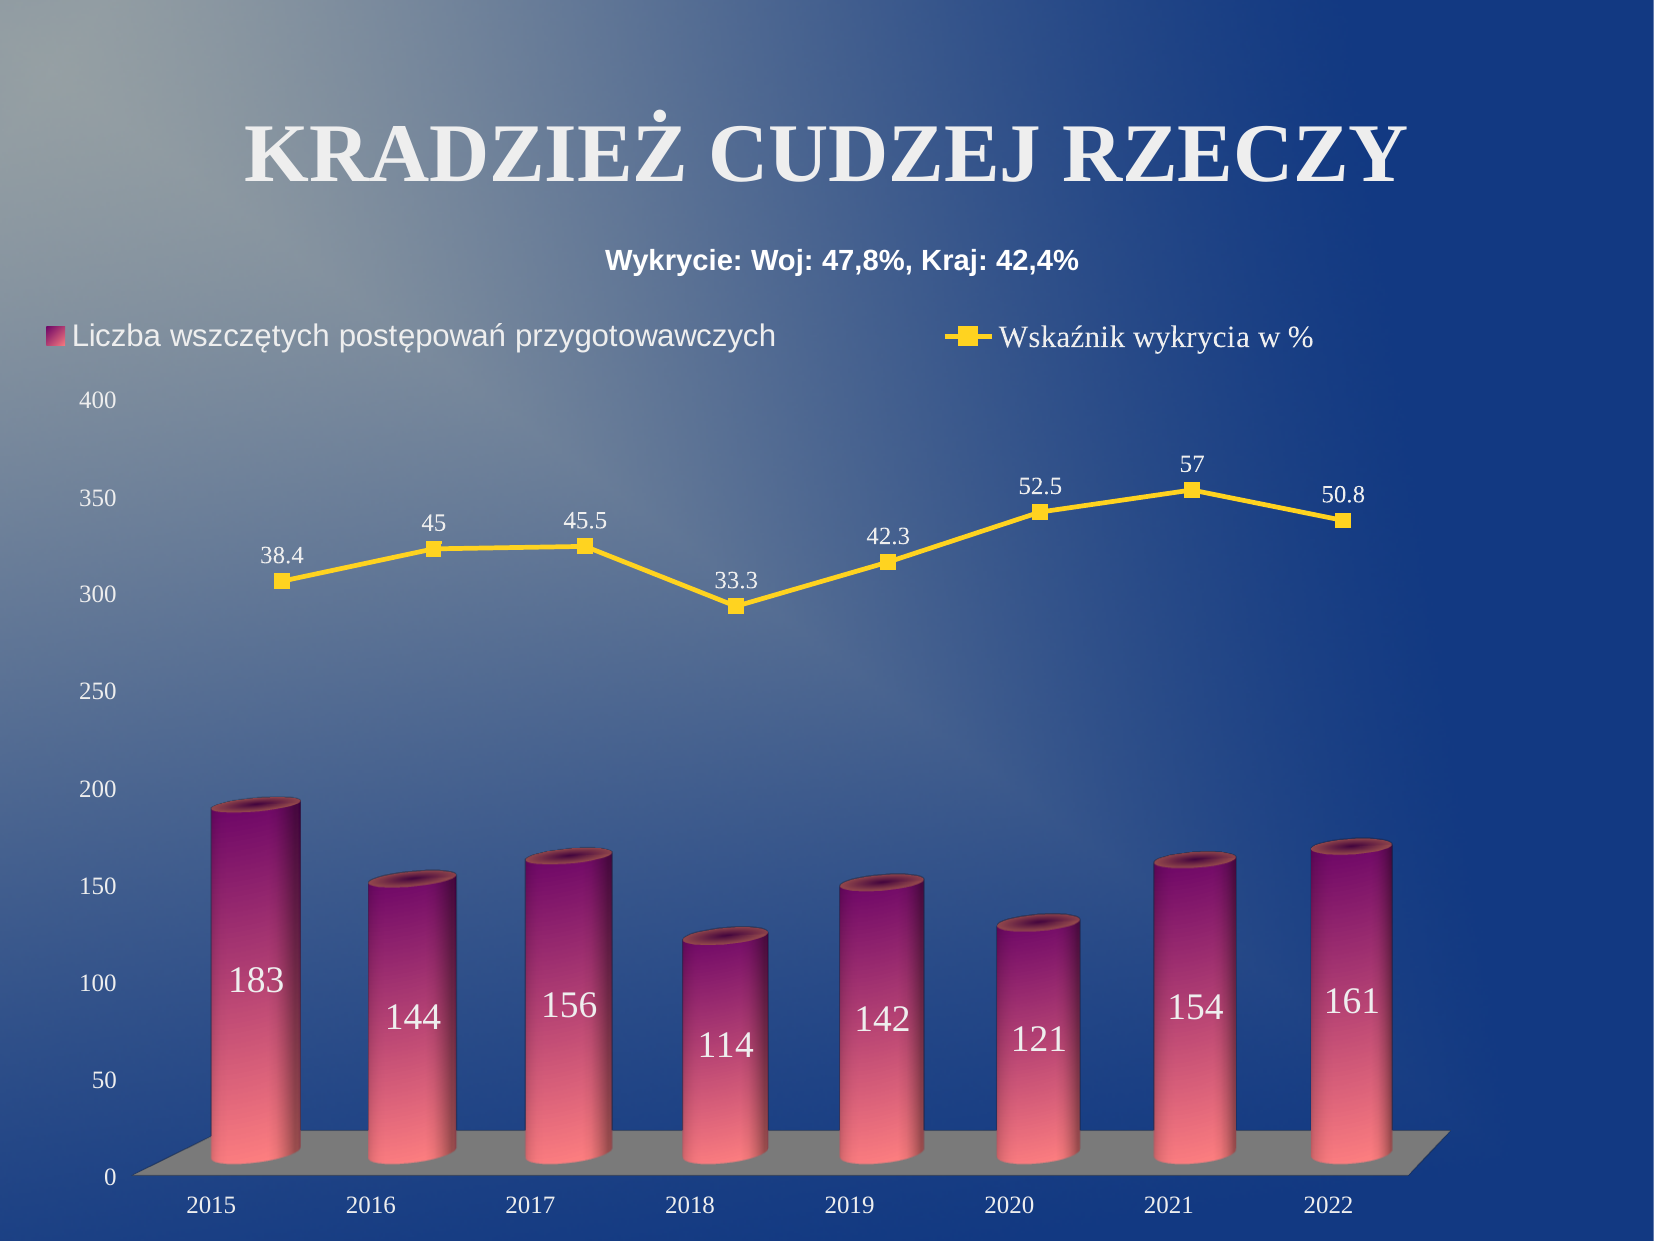

# KRADZIEŻ CUDZEJ RZECZY
Wykrycie: Woj: 47,8%, Kraj: 42,4%
### Chart
| Category | Wskaźnik wykrycia w % |
|---|---|
| 2015 | 38.4 |
| 2016 | 45.0 |
| 2017 | 45.5 |
| 2018 | 33.3 |
| 2019 | 42.3 |
| 2020 | 52.5 |
| 2021 | 57.0 |
| 2022 | 50.8 |
| None | None |
[unsupported chart]